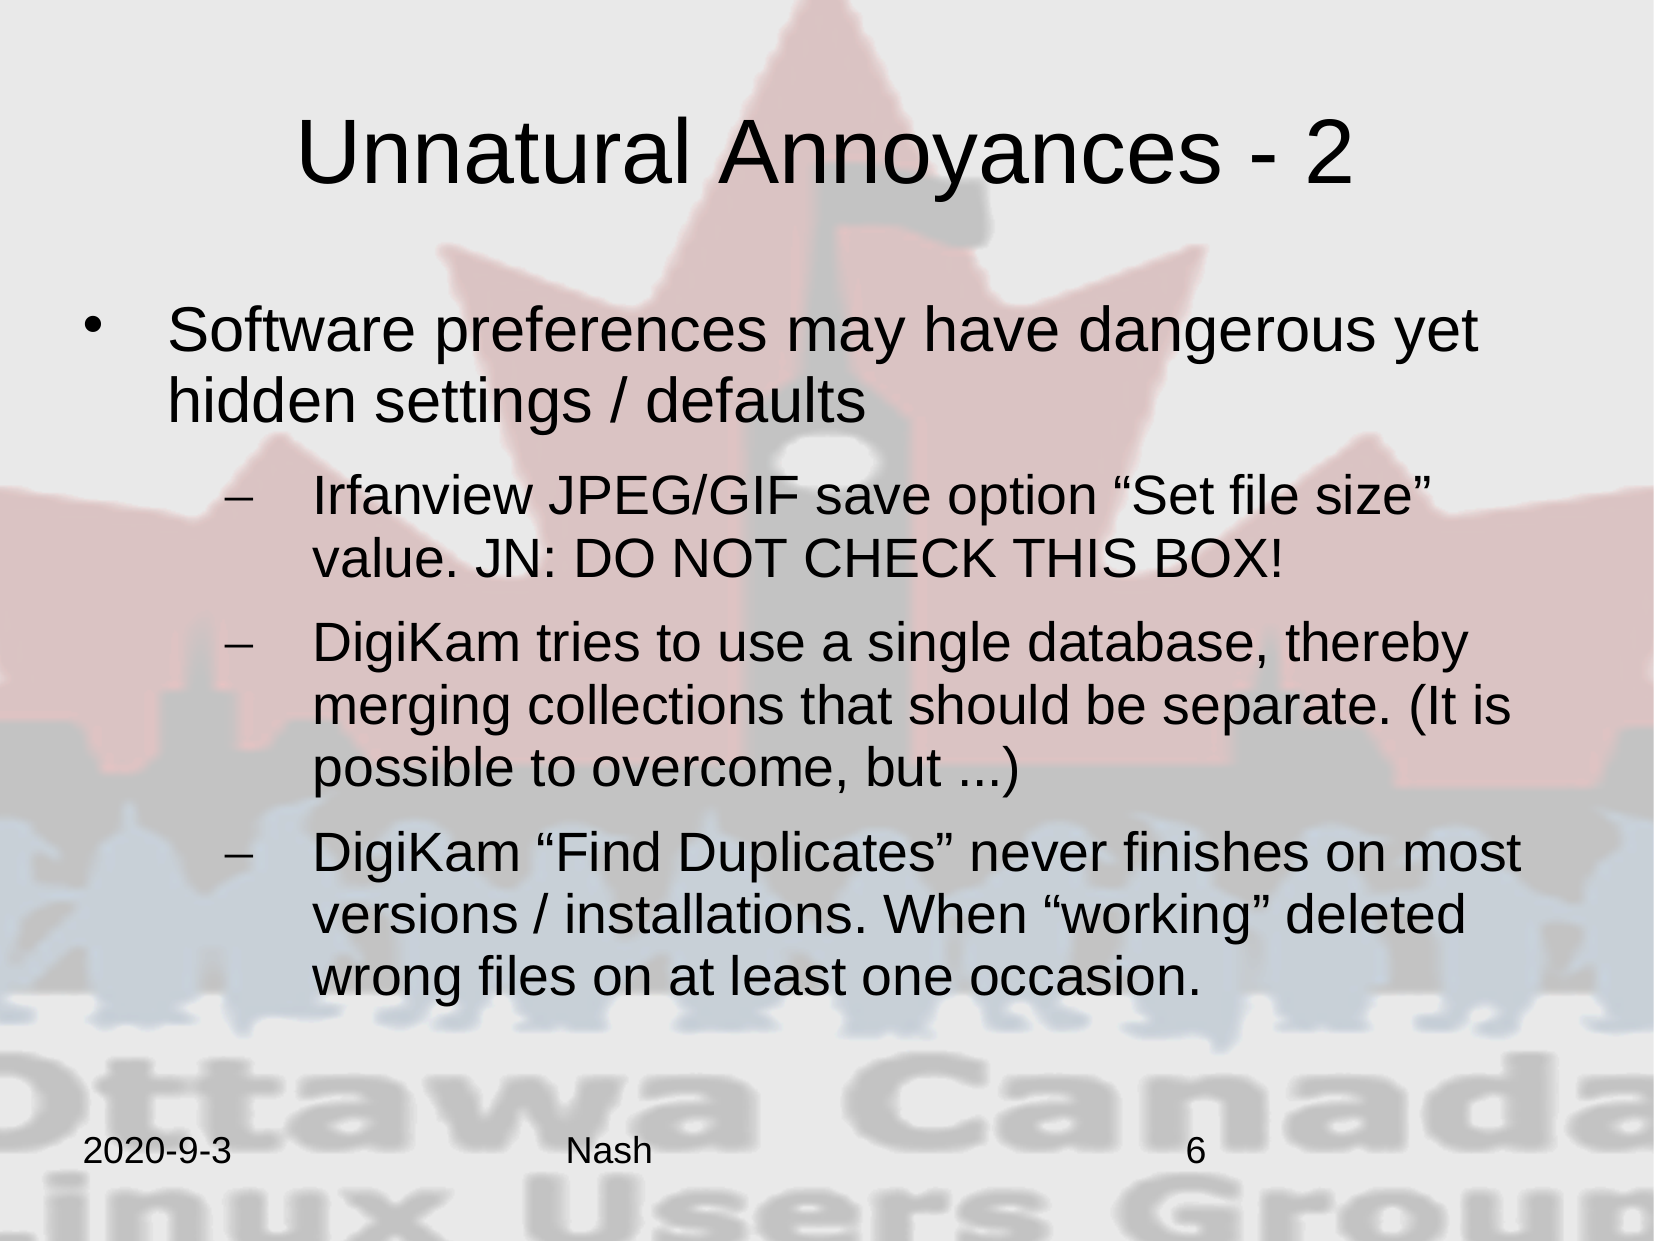

# Unnatural Annoyances - 2
Software preferences may have dangerous yet hidden settings / defaults
Irfanview JPEG/GIF save option “Set file size” value. JN: DO NOT CHECK THIS BOX!
DigiKam tries to use a single database, thereby merging collections that should be separate. (It is possible to overcome, but ...)
DigiKam “Find Duplicates” never finishes on most versions / installations. When “working” deleted wrong files on at least one occasion.
6